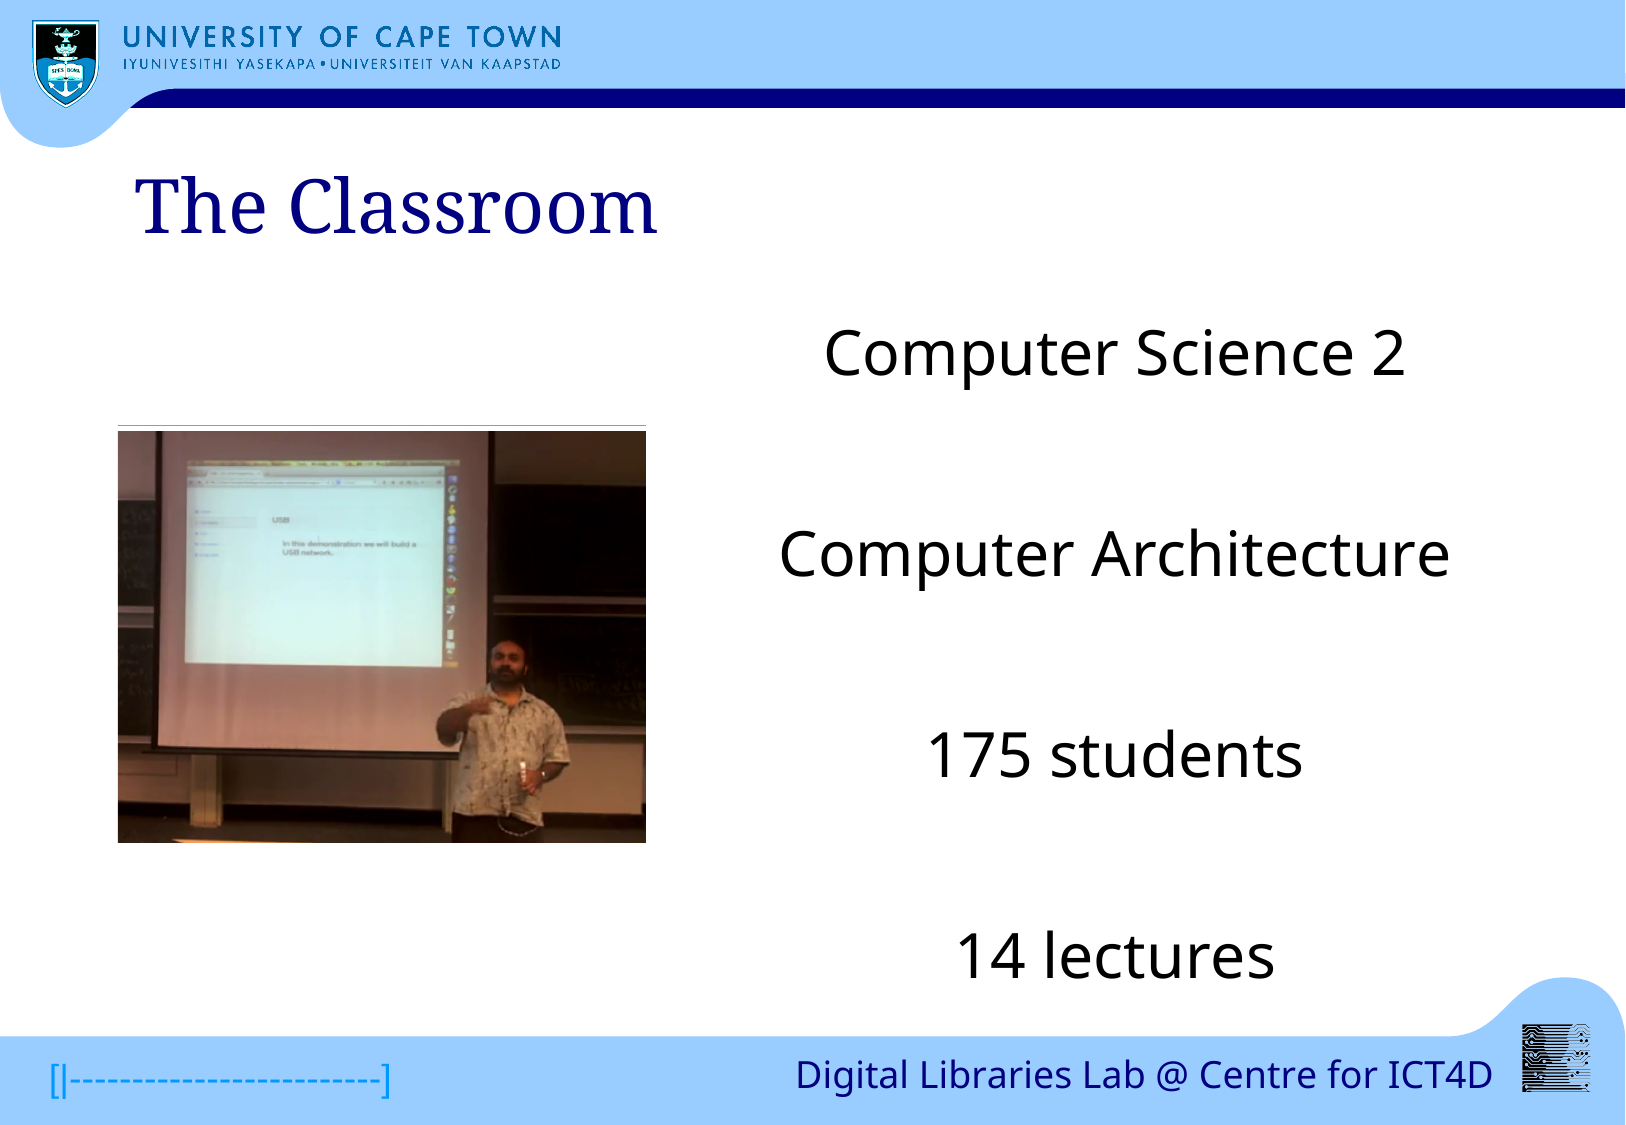

# The Classroom
Computer Science 2
Computer Architecture
175 students
14 lectures
[|-------------------------]